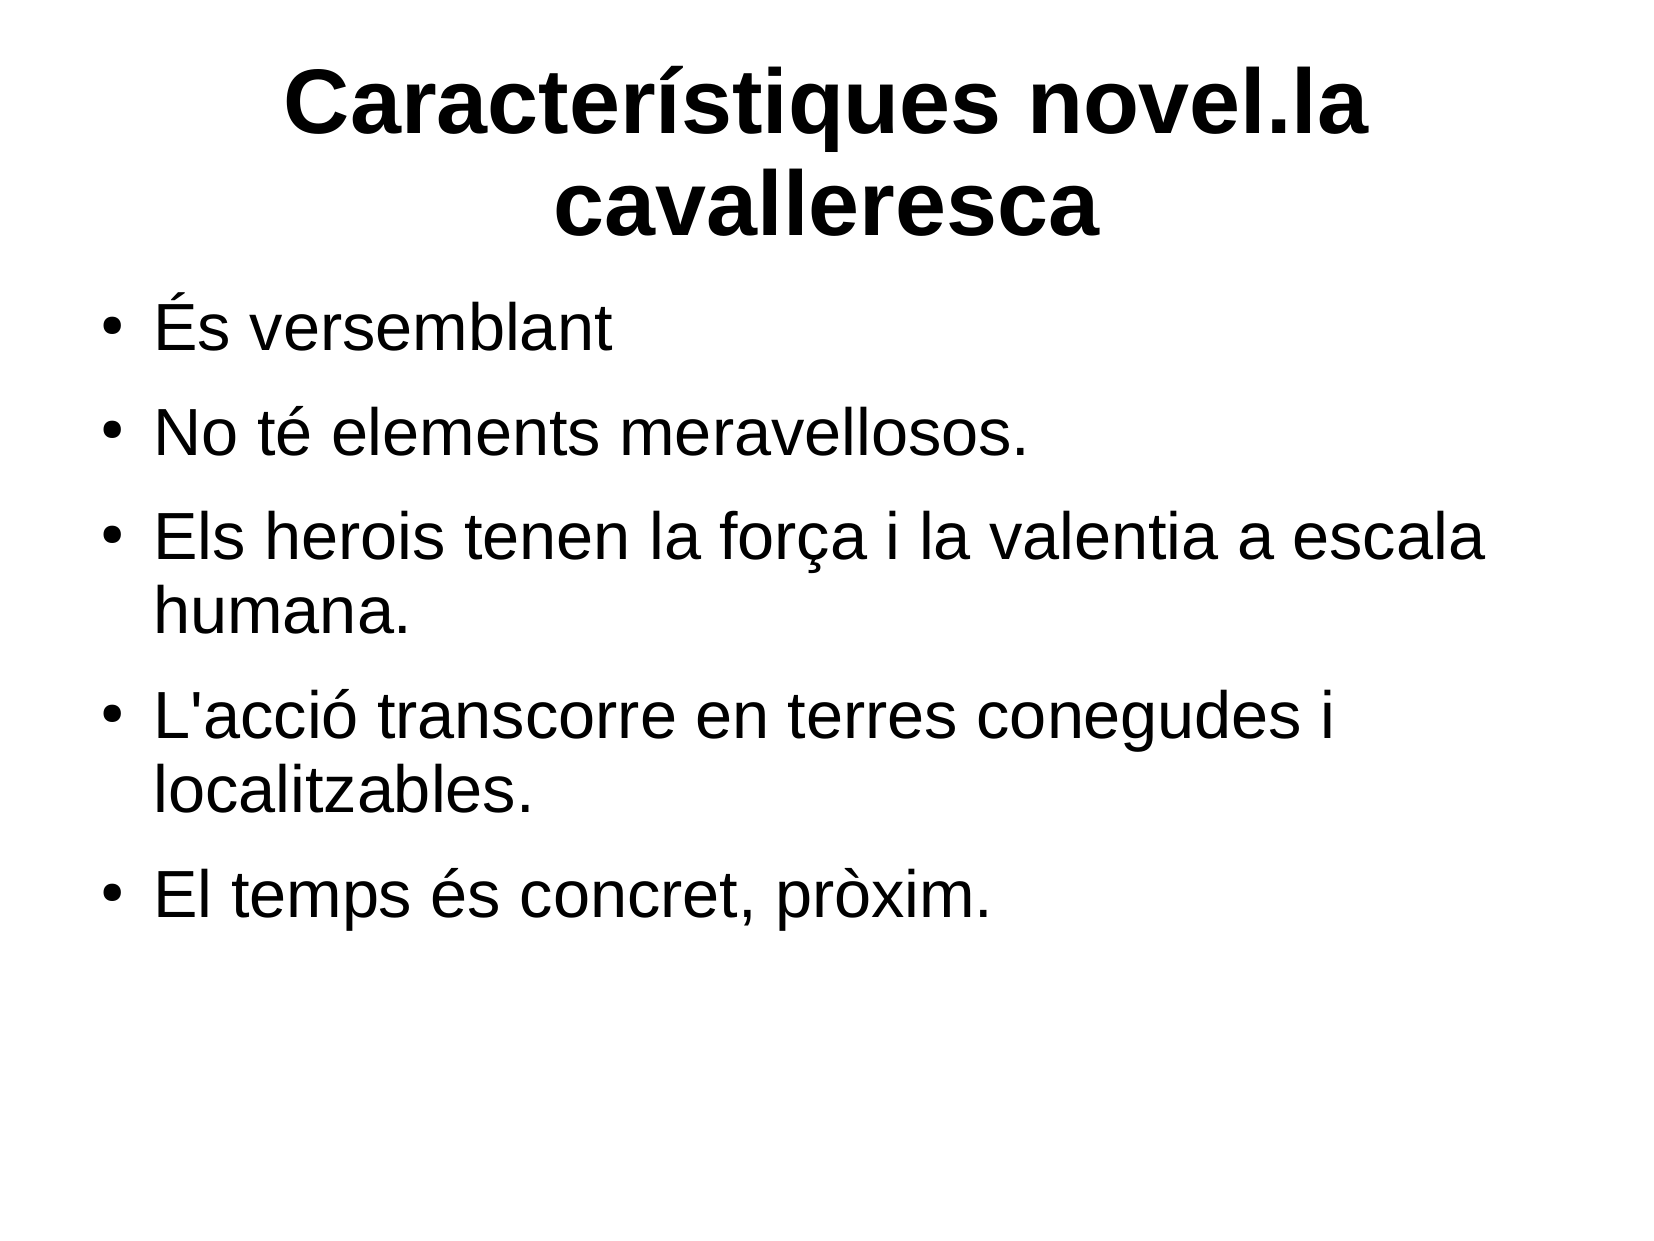

# Característiques novel.la cavalleresca
És versemblant
No té elements meravellosos.
Els herois tenen la força i la valentia a escala humana.
L'acció transcorre en terres conegudes i localitzables.
El temps és concret, pròxim.